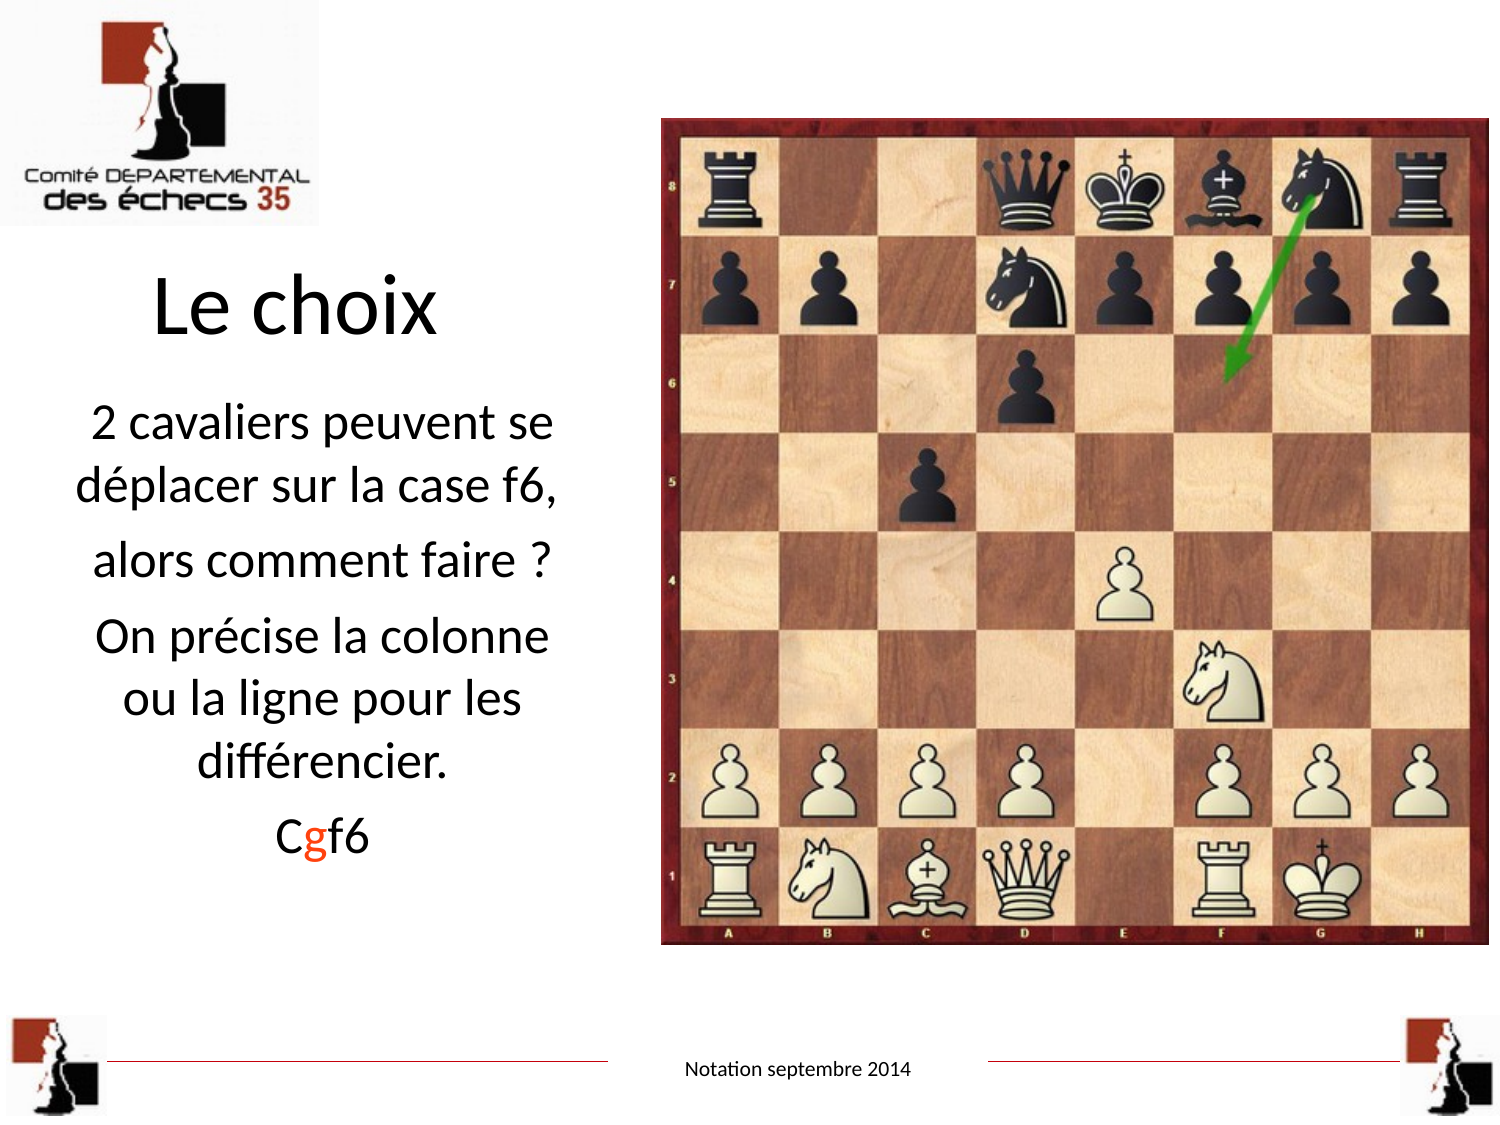

# Le choix
2 cavaliers peuvent se déplacer sur la case f6,
alors comment faire ?
On précise la colonne
ou la ligne pour les différencier.
Cgf6